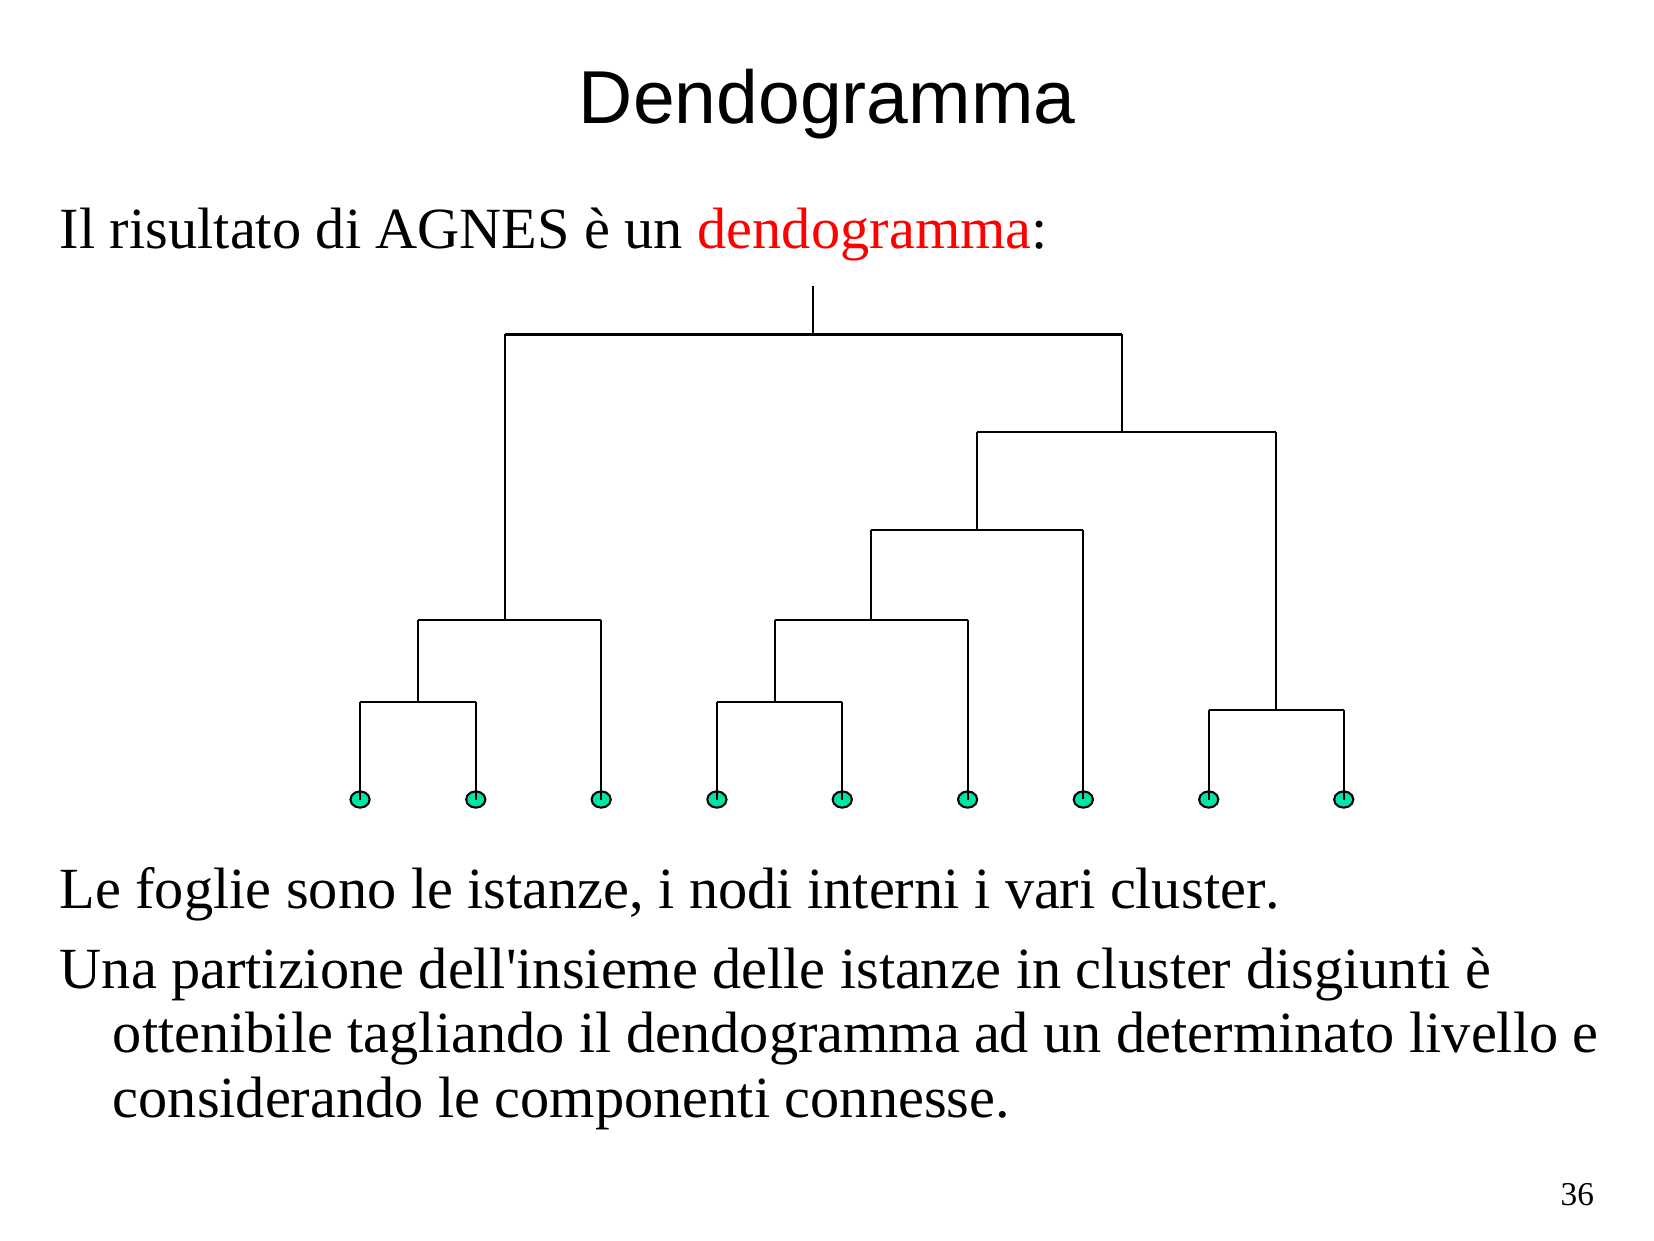

# Dendogramma
Il risultato di AGNES è un dendogramma:
Le foglie sono le istanze, i nodi interni i vari cluster.
Una partizione dell'insieme delle istanze in cluster disgiunti è ottenibile tagliando il dendogramma ad un determinato livello e considerando le componenti connesse.